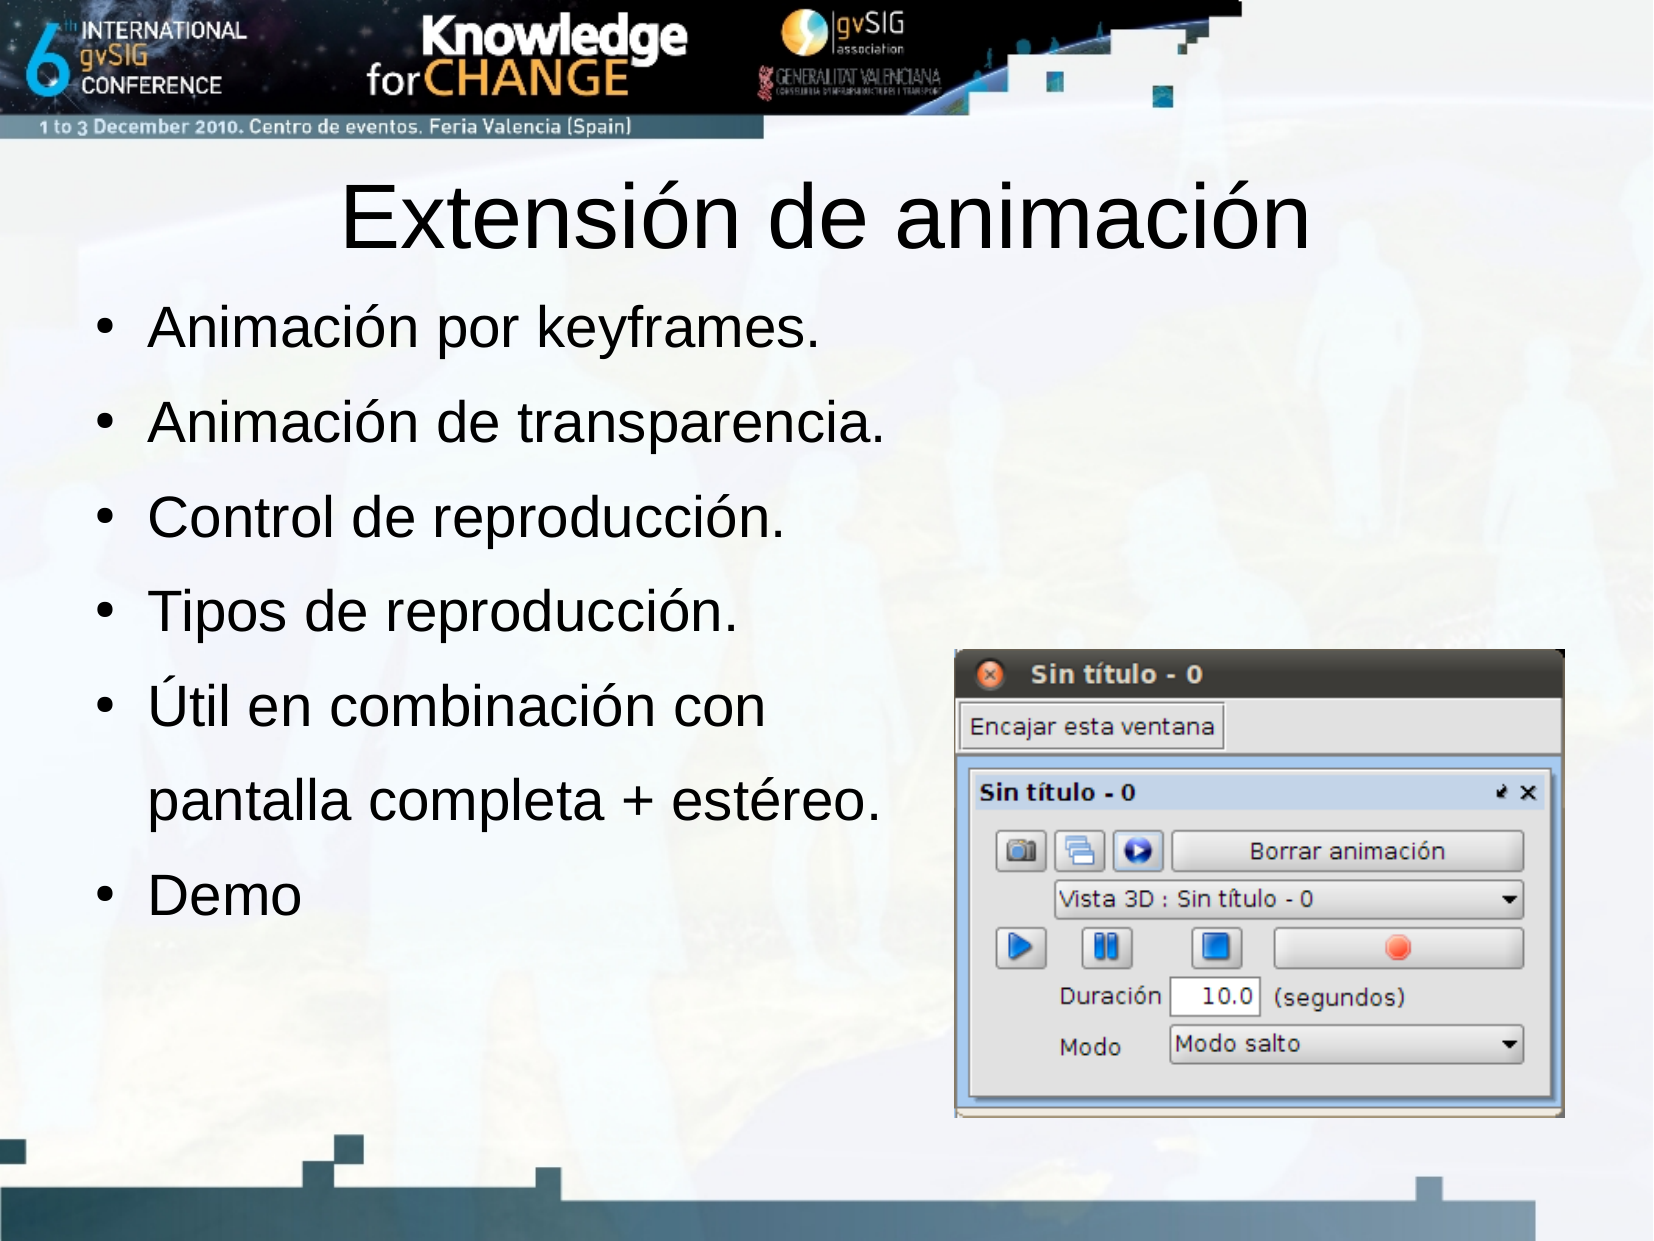

# Extensión de animación
Animación por keyframes.
Animación de transparencia.
Control de reproducción.
Tipos de reproducción.
Útil en combinación con
pantalla completa + estéreo.
Demo